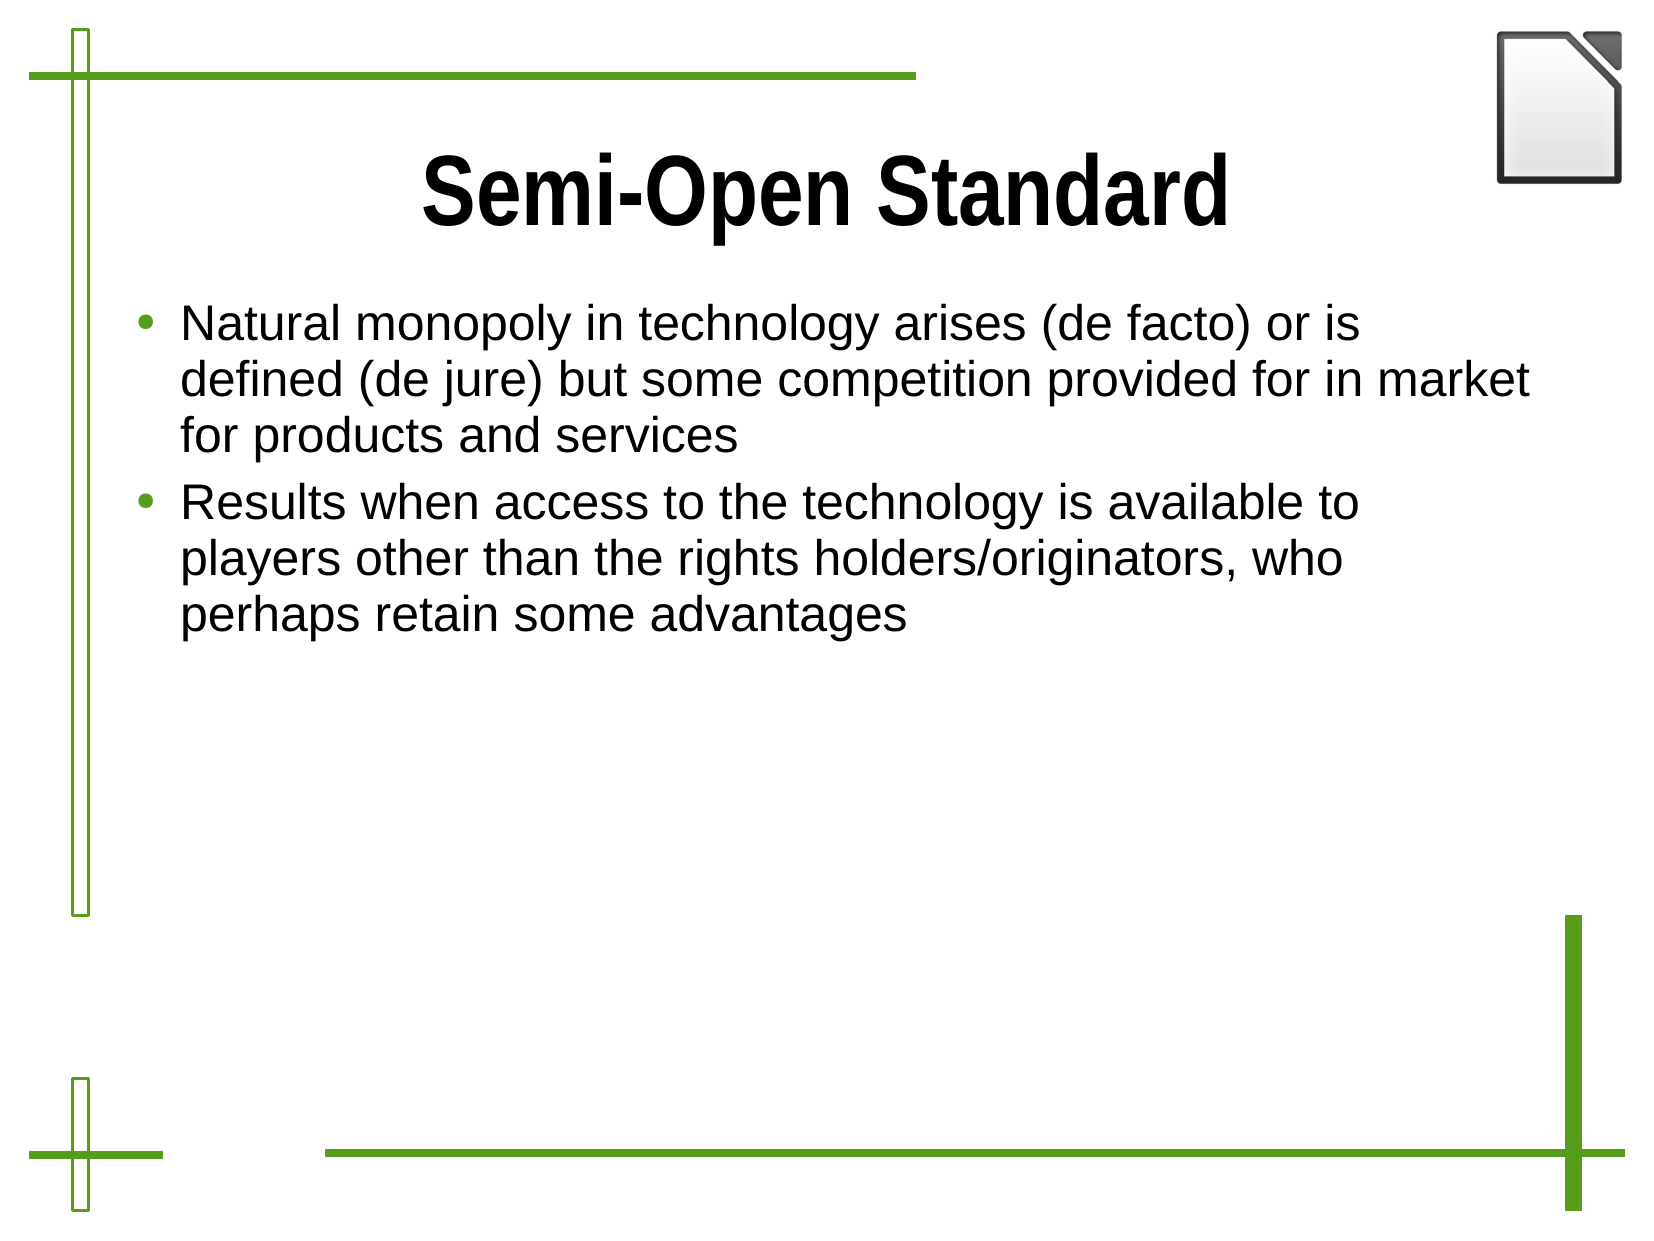

# Semi-Open Standard
Natural monopoly in technology arises (de facto) or is defined (de jure) but some competition provided for in market for products and services
Results when access to the technology is available to players other than the rights holders/originators, who perhaps retain some advantages